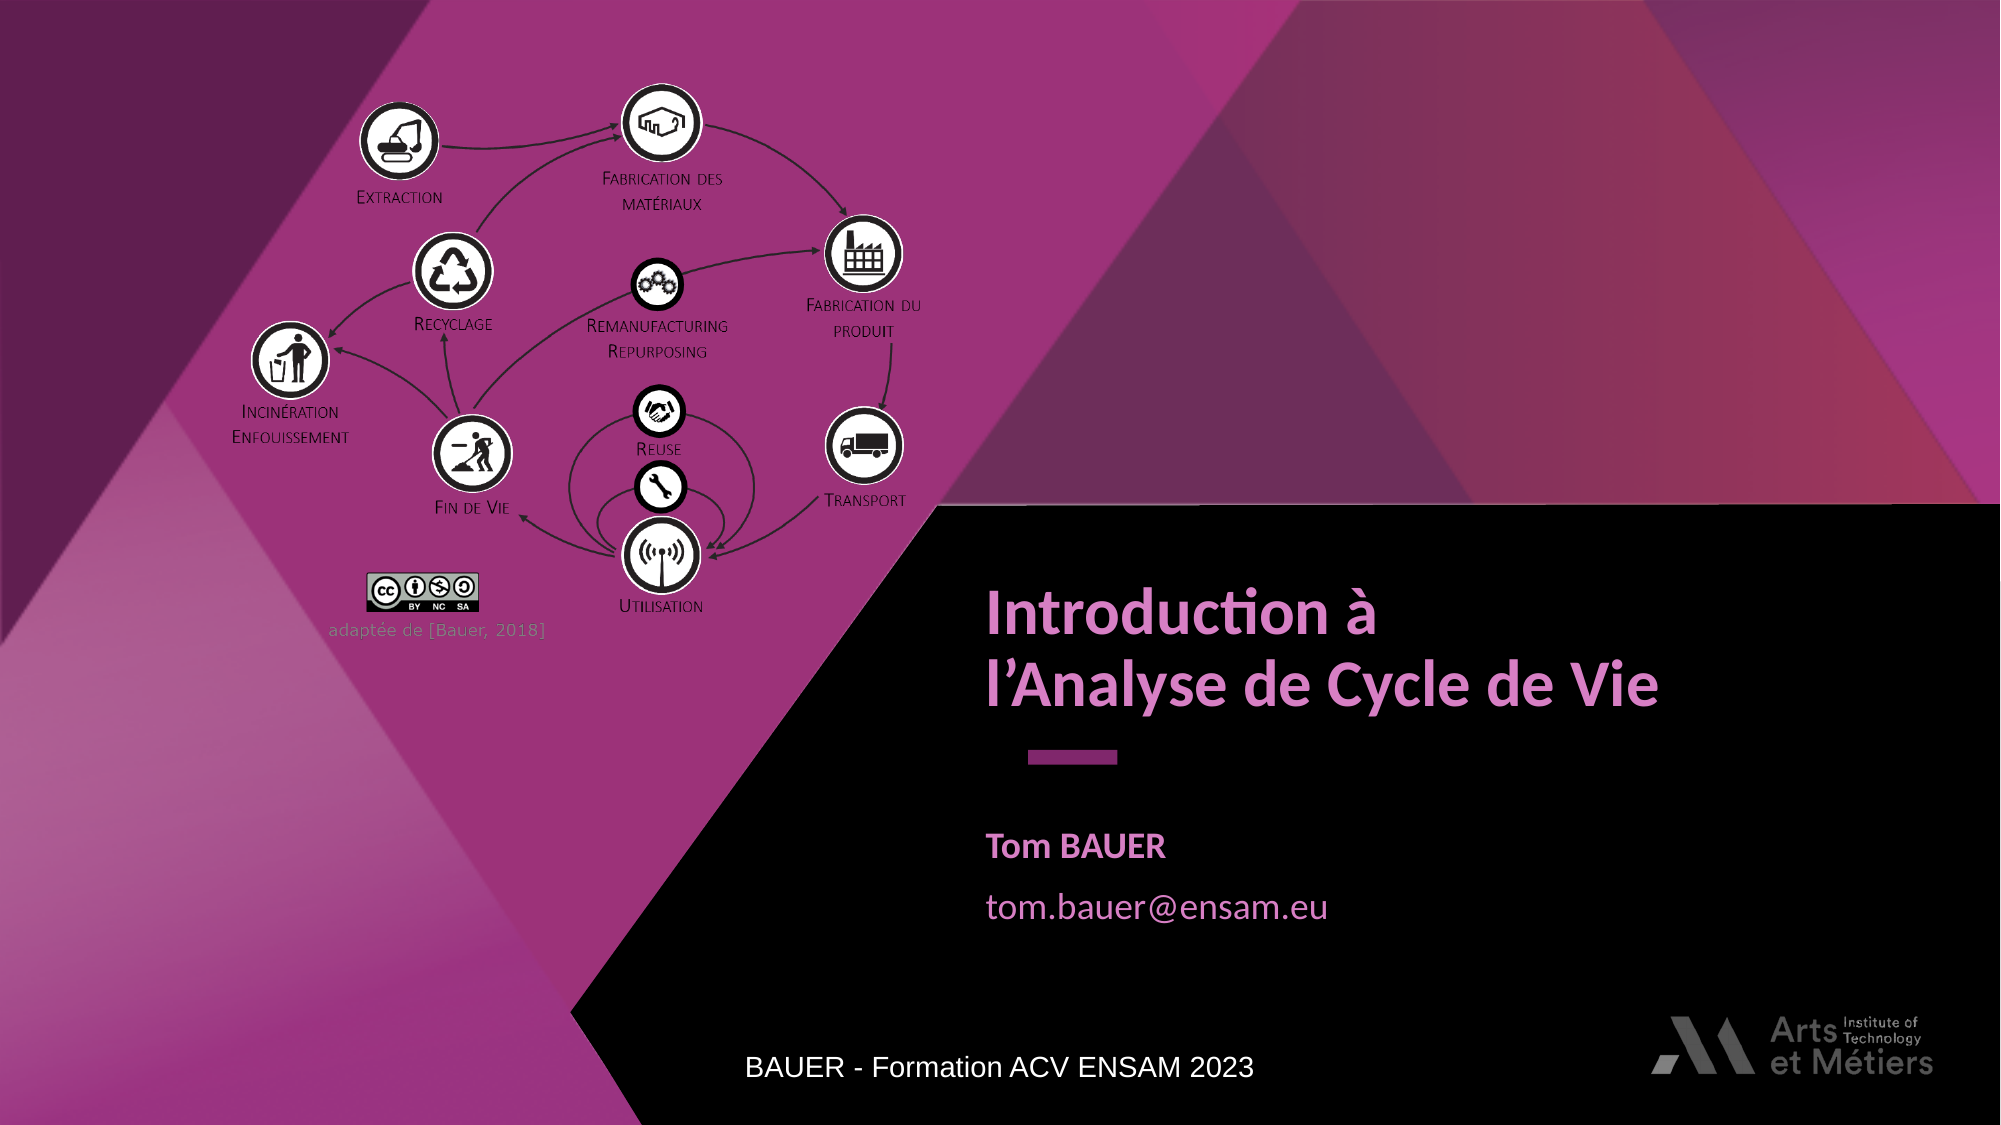

# Introduction à l’Analyse de Cycle de Vie
Tom BAUER
tom.bauer@ensam.eu